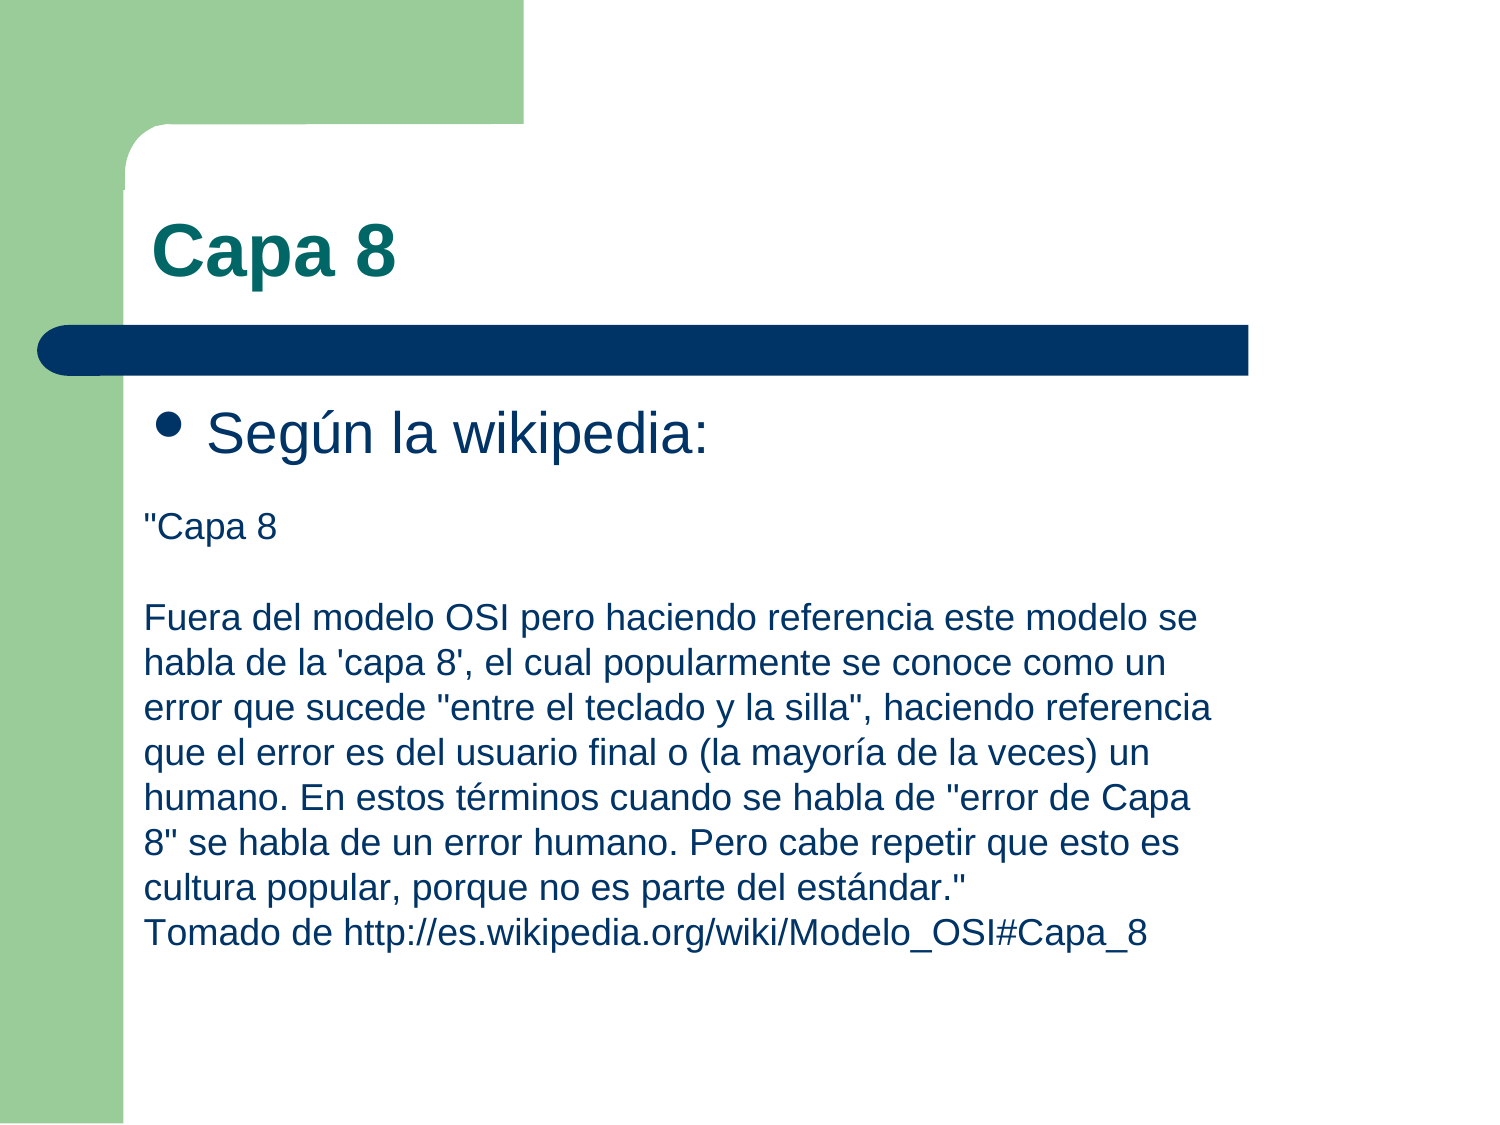

# Capa 8
Según la wikipedia:
"Capa 8
Fuera del modelo OSI pero haciendo referencia este modelo se habla de la 'capa 8', el cual popularmente se conoce como un error que sucede "entre el teclado y la silla", haciendo referencia que el error es del usuario final o (la mayoría de la veces) un humano. En estos términos cuando se habla de "error de Capa 8" se habla de un error humano. Pero cabe repetir que esto es cultura popular, porque no es parte del estándar."
Tomado de http://es.wikipedia.org/wiki/Modelo_OSI#Capa_8